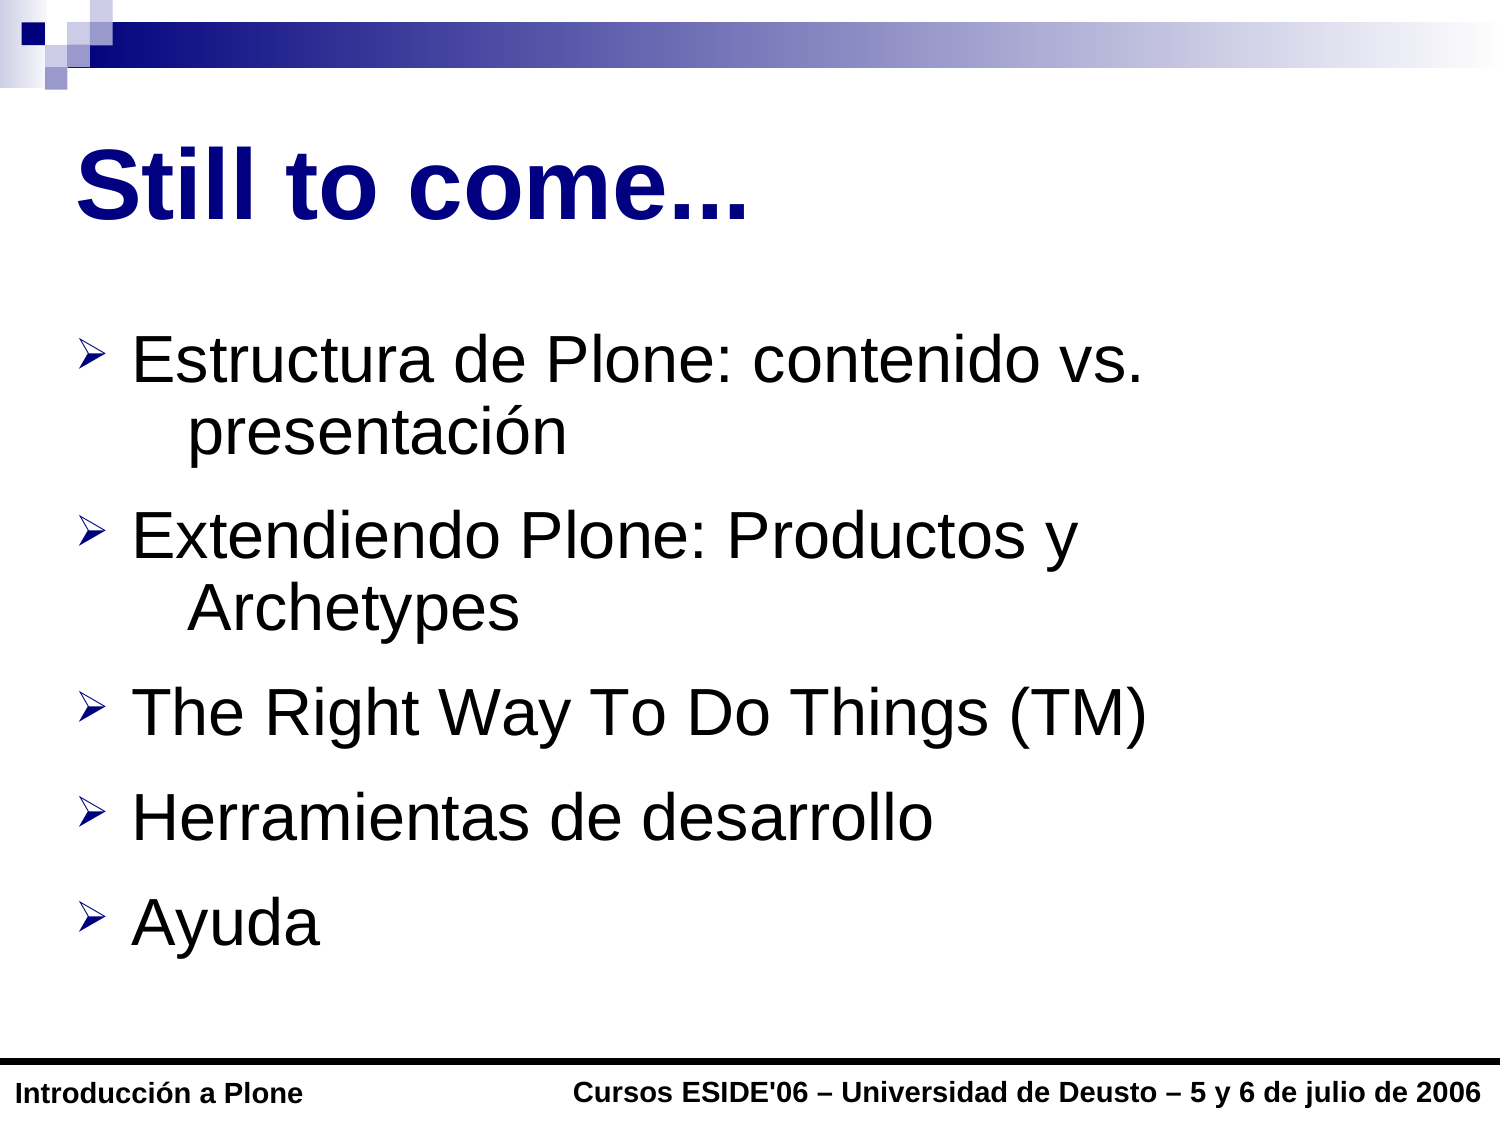

# Still to come...
Estructura de Plone: contenido vs. presentación
Extendiendo Plone: Productos y Archetypes
The Right Way To Do Things (TM)
Herramientas de desarrollo
Ayuda